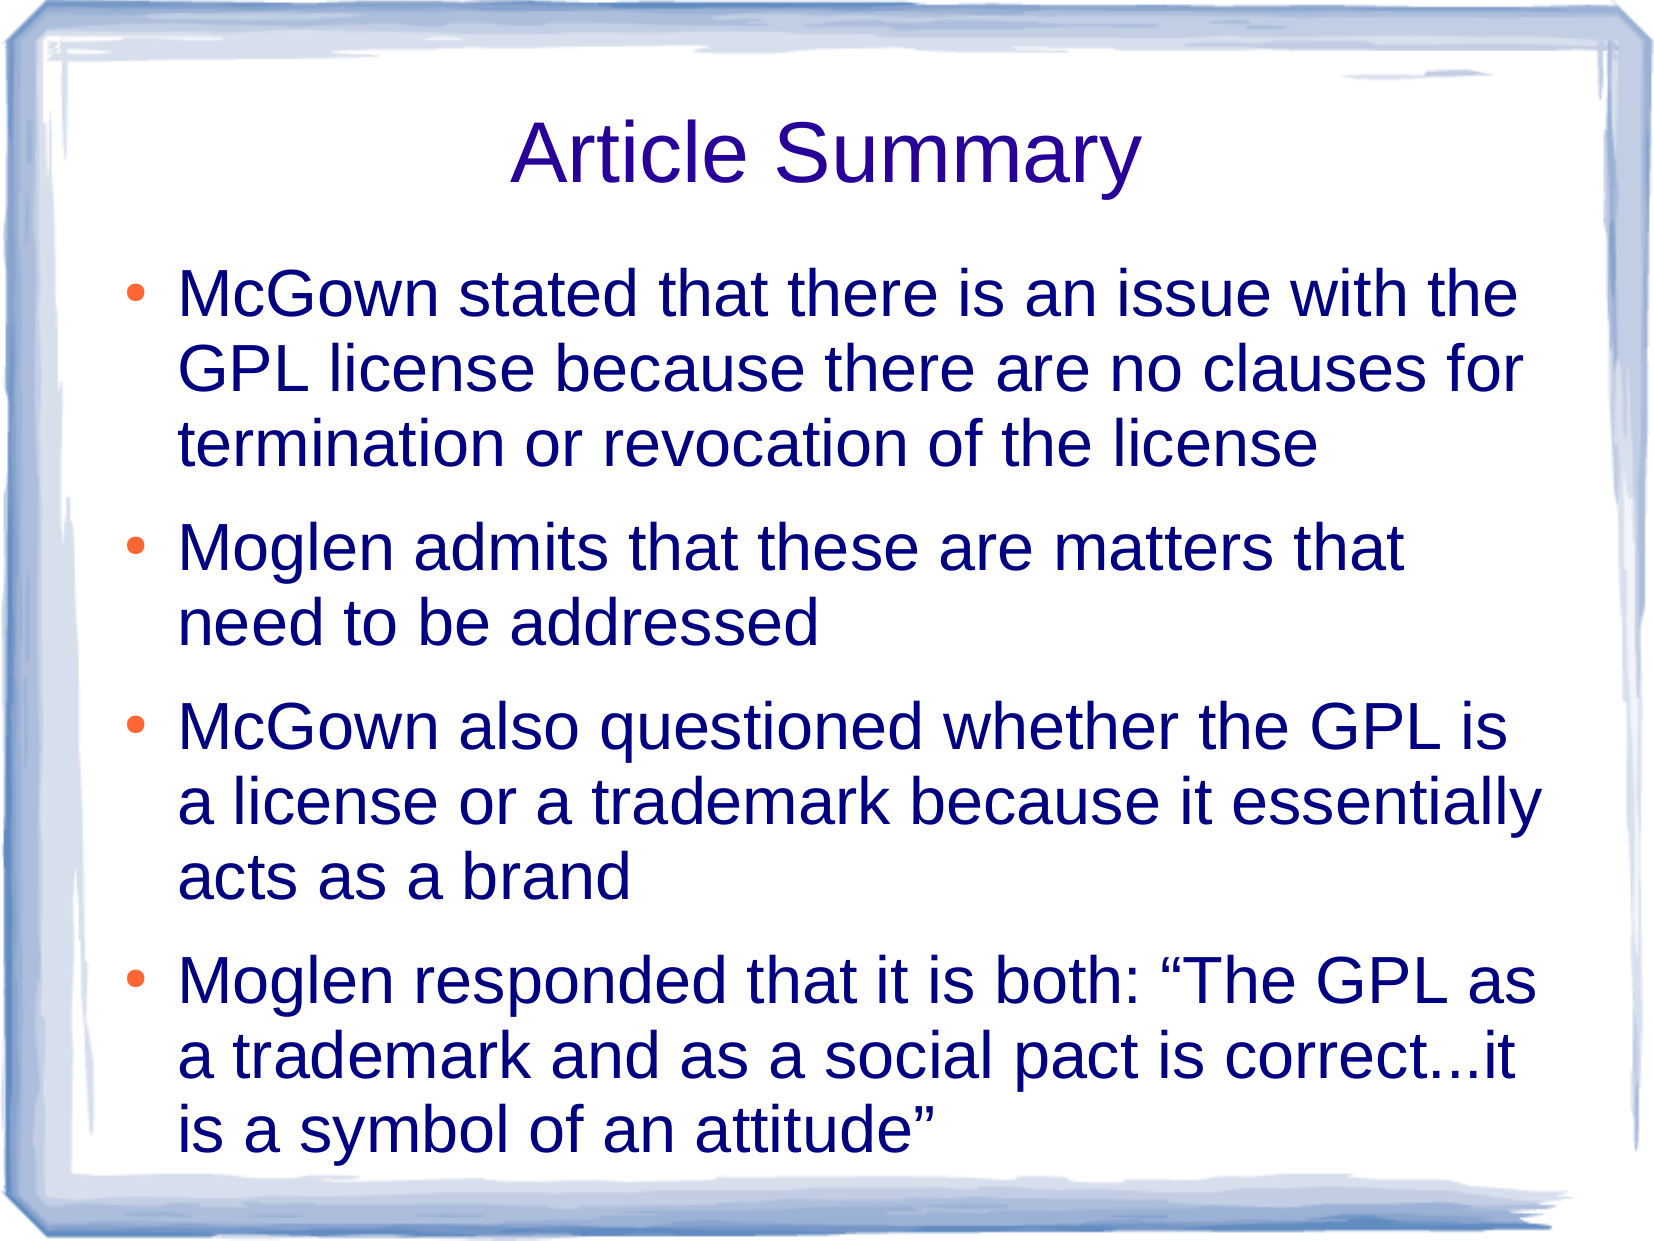

# Article Summary
McGown stated that there is an issue with the GPL license because there are no clauses for termination or revocation of the license
Moglen admits that these are matters that need to be addressed
McGown also questioned whether the GPL is a license or a trademark because it essentially acts as a brand
Moglen responded that it is both: “The GPL as a trademark and as a social pact is correct...it is a symbol of an attitude”